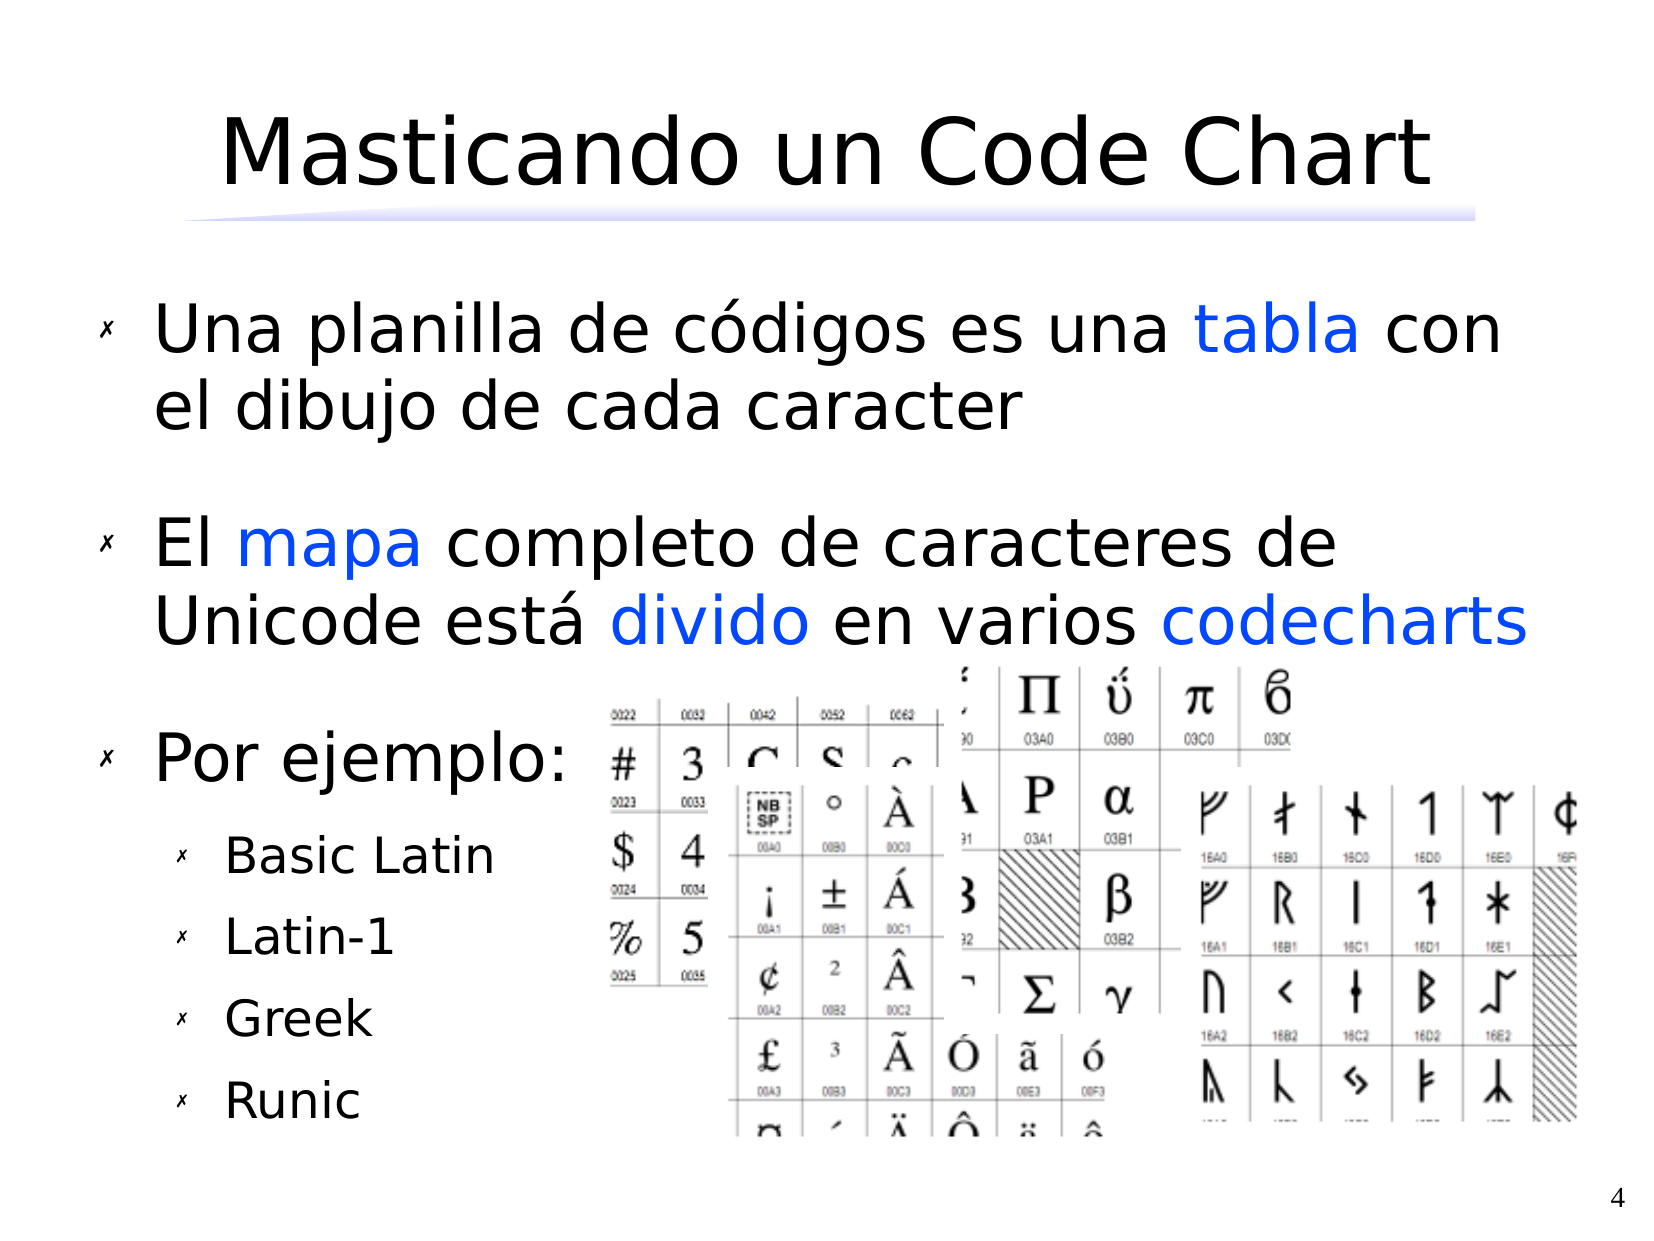

# Masticando un Code Chart
Una planilla de códigos es una tabla con el dibujo de cada caracter
El mapa completo de caracteres de Unicode está divido en varios codecharts
Por ejemplo:
Basic Latin
Latin-1
Greek
Runic
Ver todas las planillas en: http://www.unicode.org/charts/
4